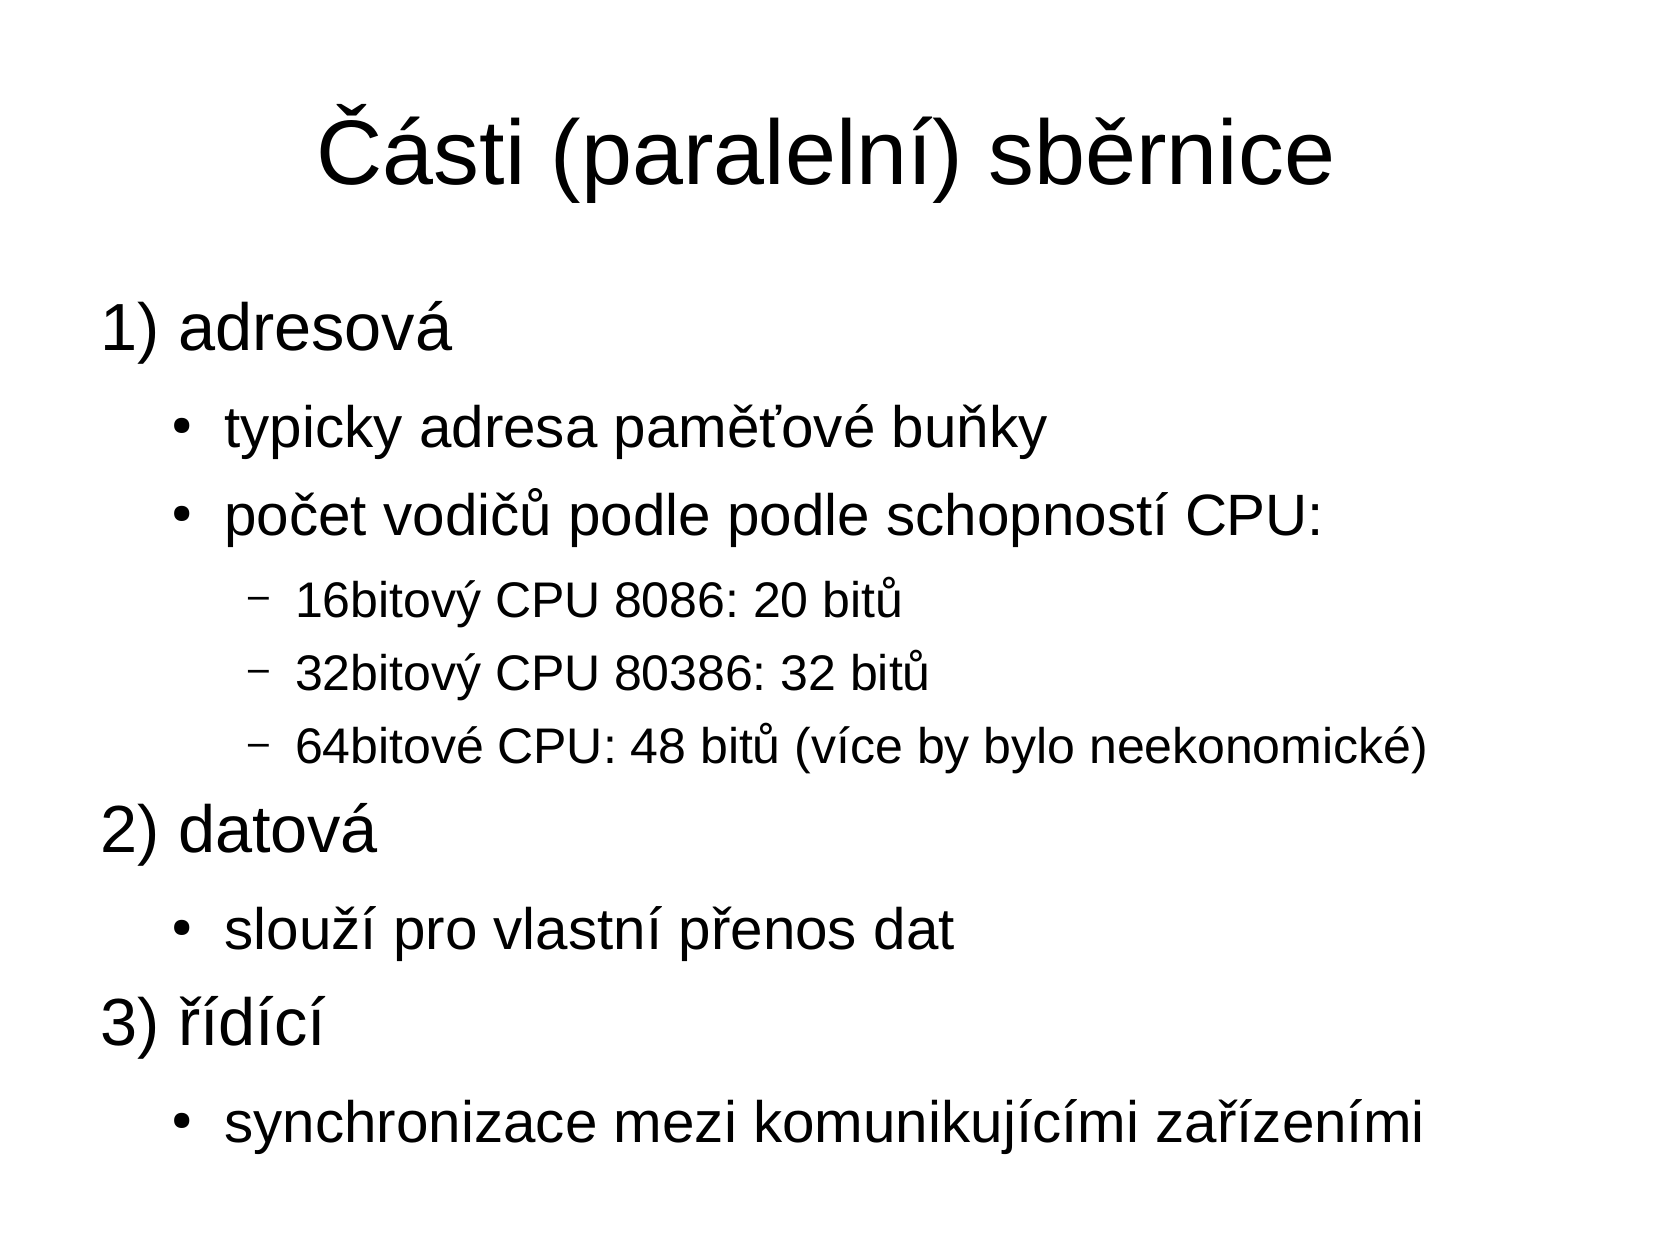

# Části (paralelní) sběrnice
 adresová
typicky adresa paměťové buňky
počet vodičů podle podle schopností CPU:
16bitový CPU 8086: 20 bitů
32bitový CPU 80386: 32 bitů
64bitové CPU: 48 bitů (více by bylo neekonomické)
 datová
slouží pro vlastní přenos dat
 řídící
synchronizace mezi komunikujícími zařízeními